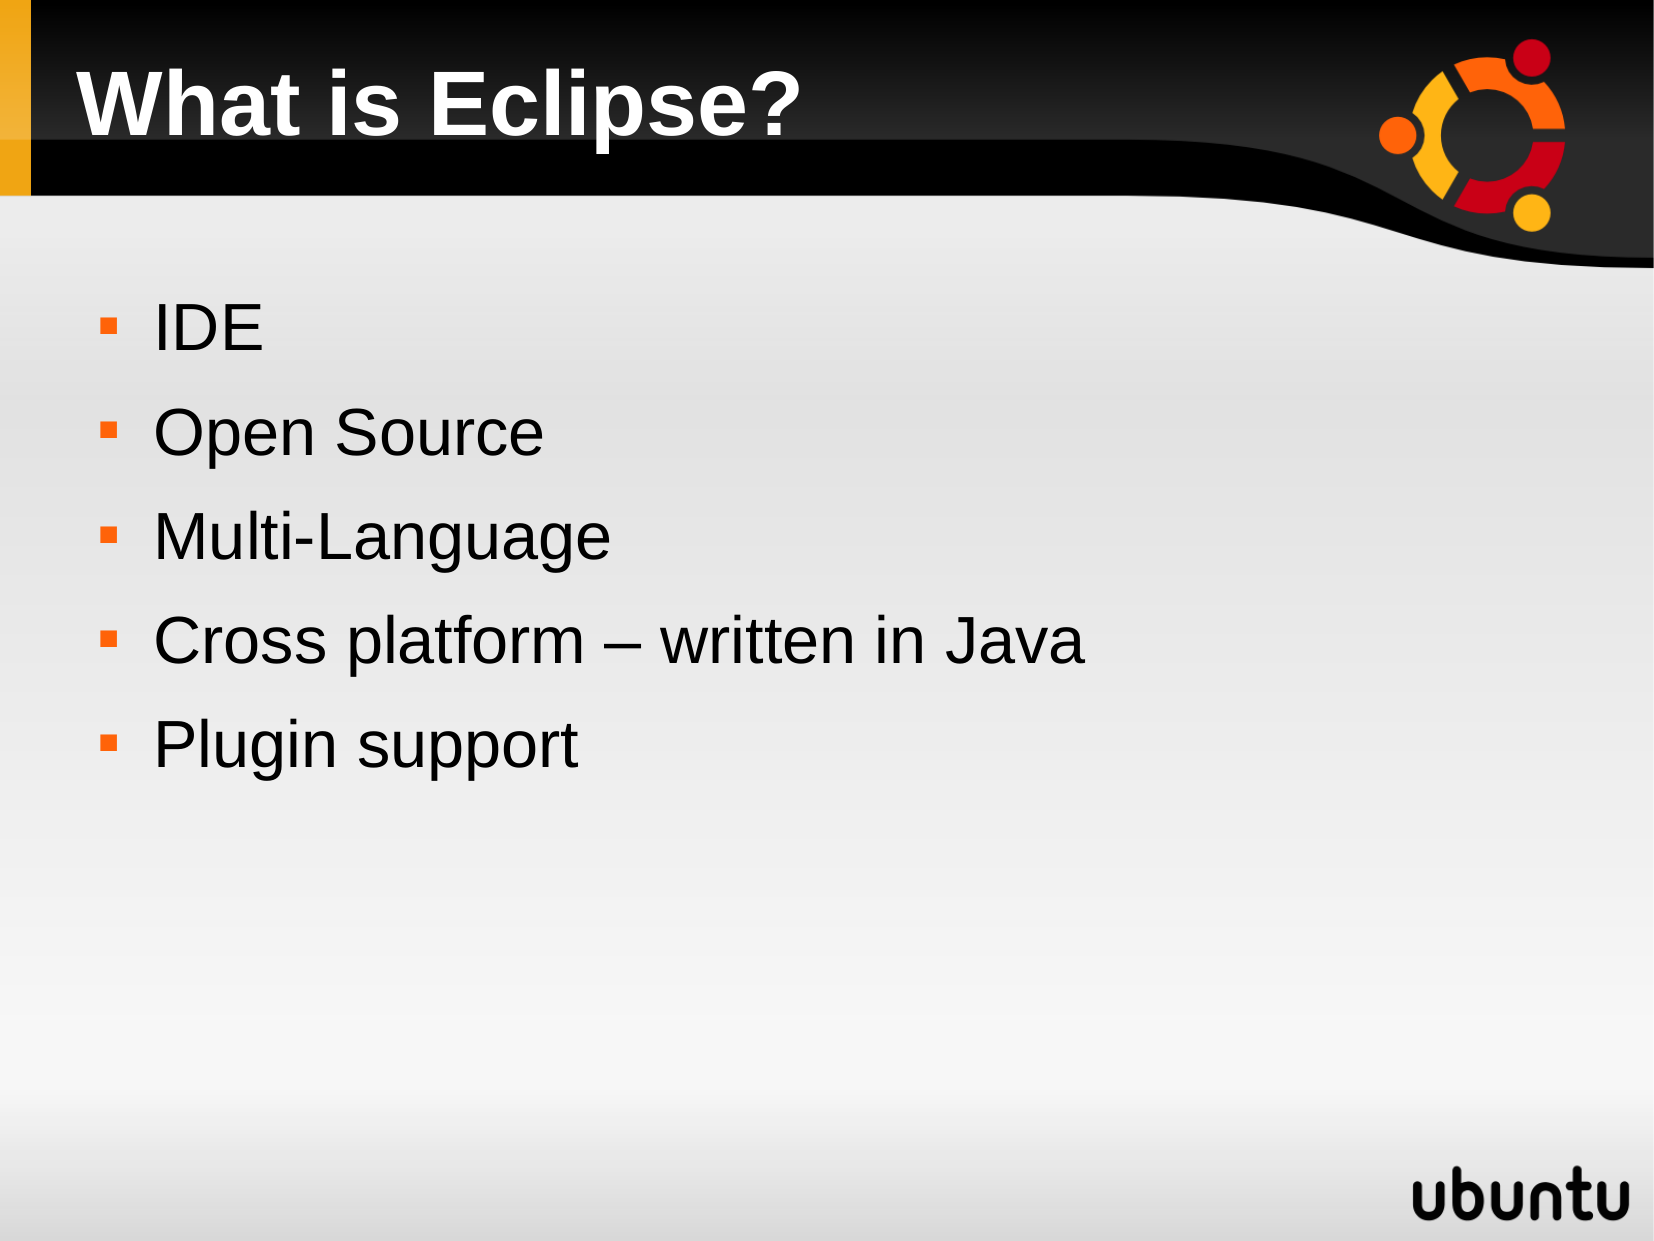

# What is Eclipse?
IDE
Open Source
Multi-Language
Cross platform – written in Java
Plugin support